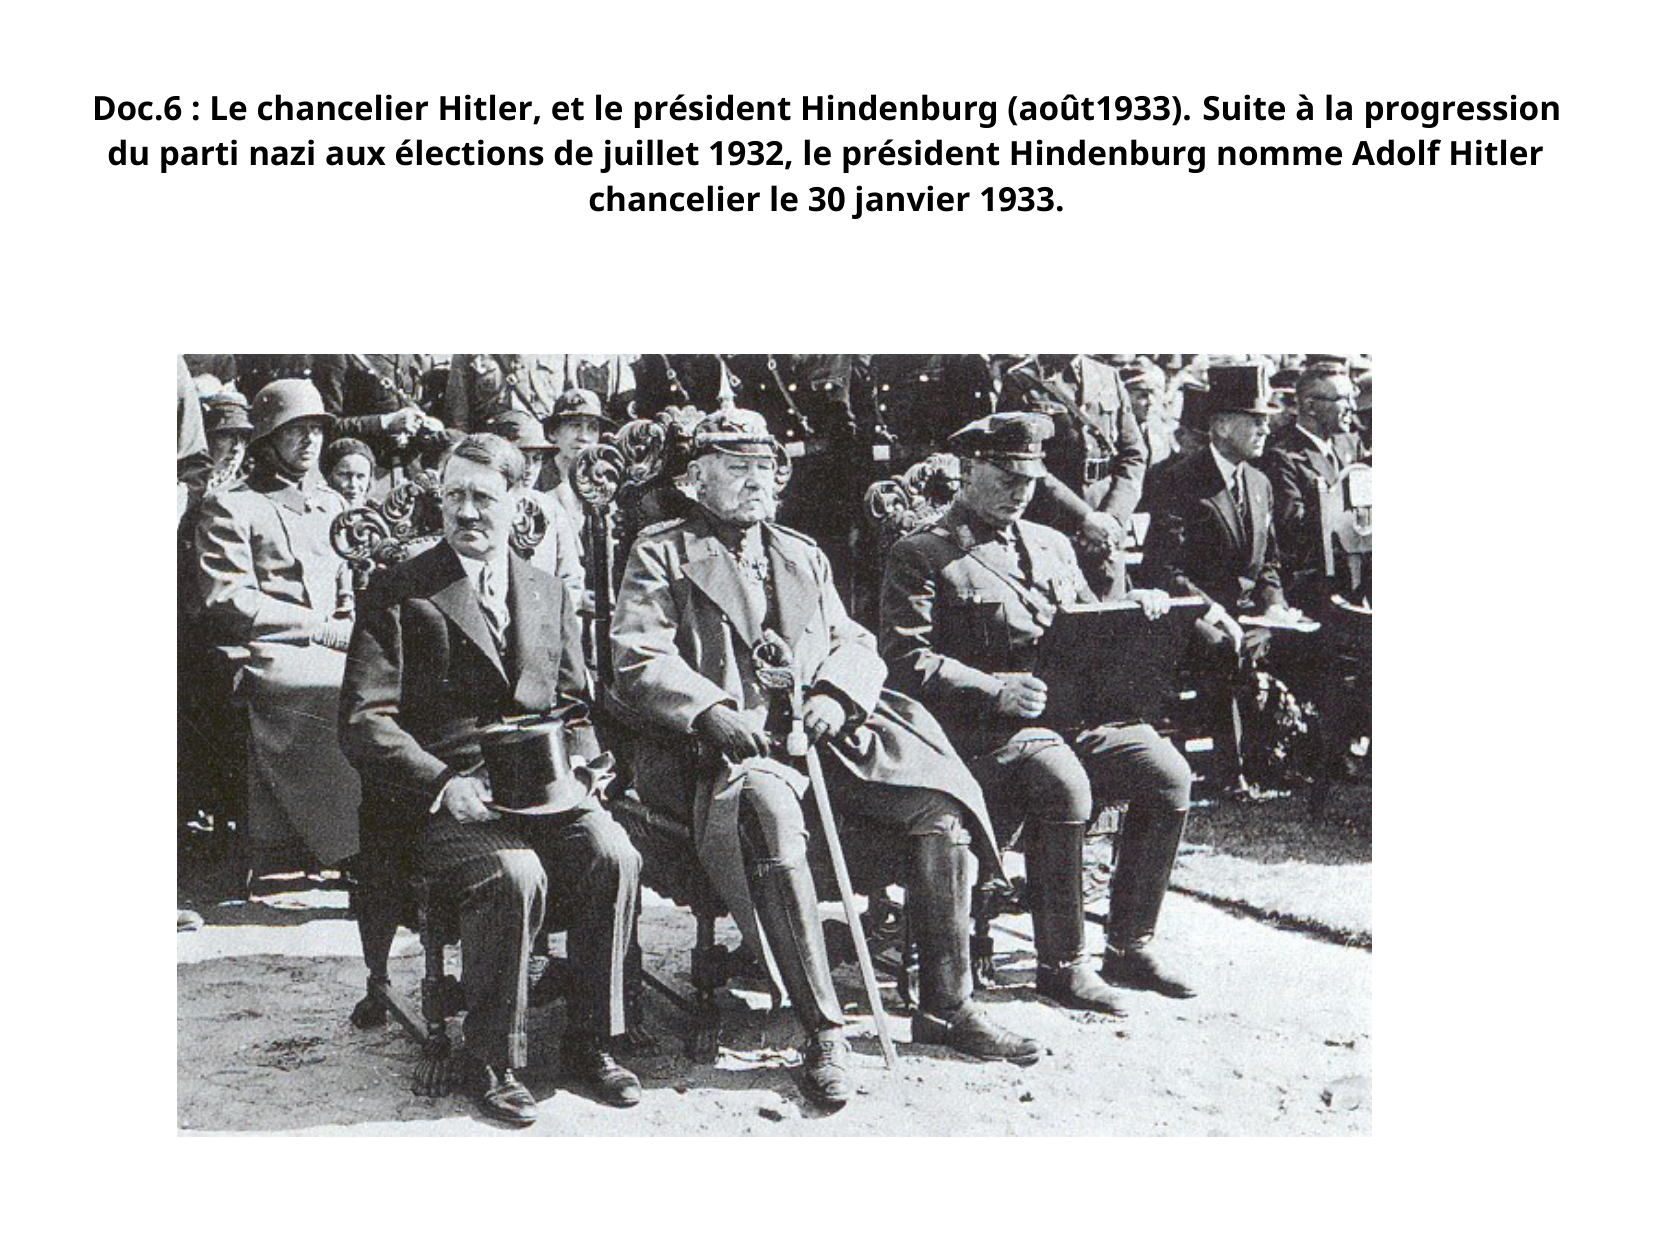

# Doc.6 : Le chancelier Hitler, et le président Hindenburg (août1933). Suite à la progression du parti nazi aux élections de juillet 1932, le président Hindenburg nomme Adolf Hitler chancelier le 30 janvier 1933.